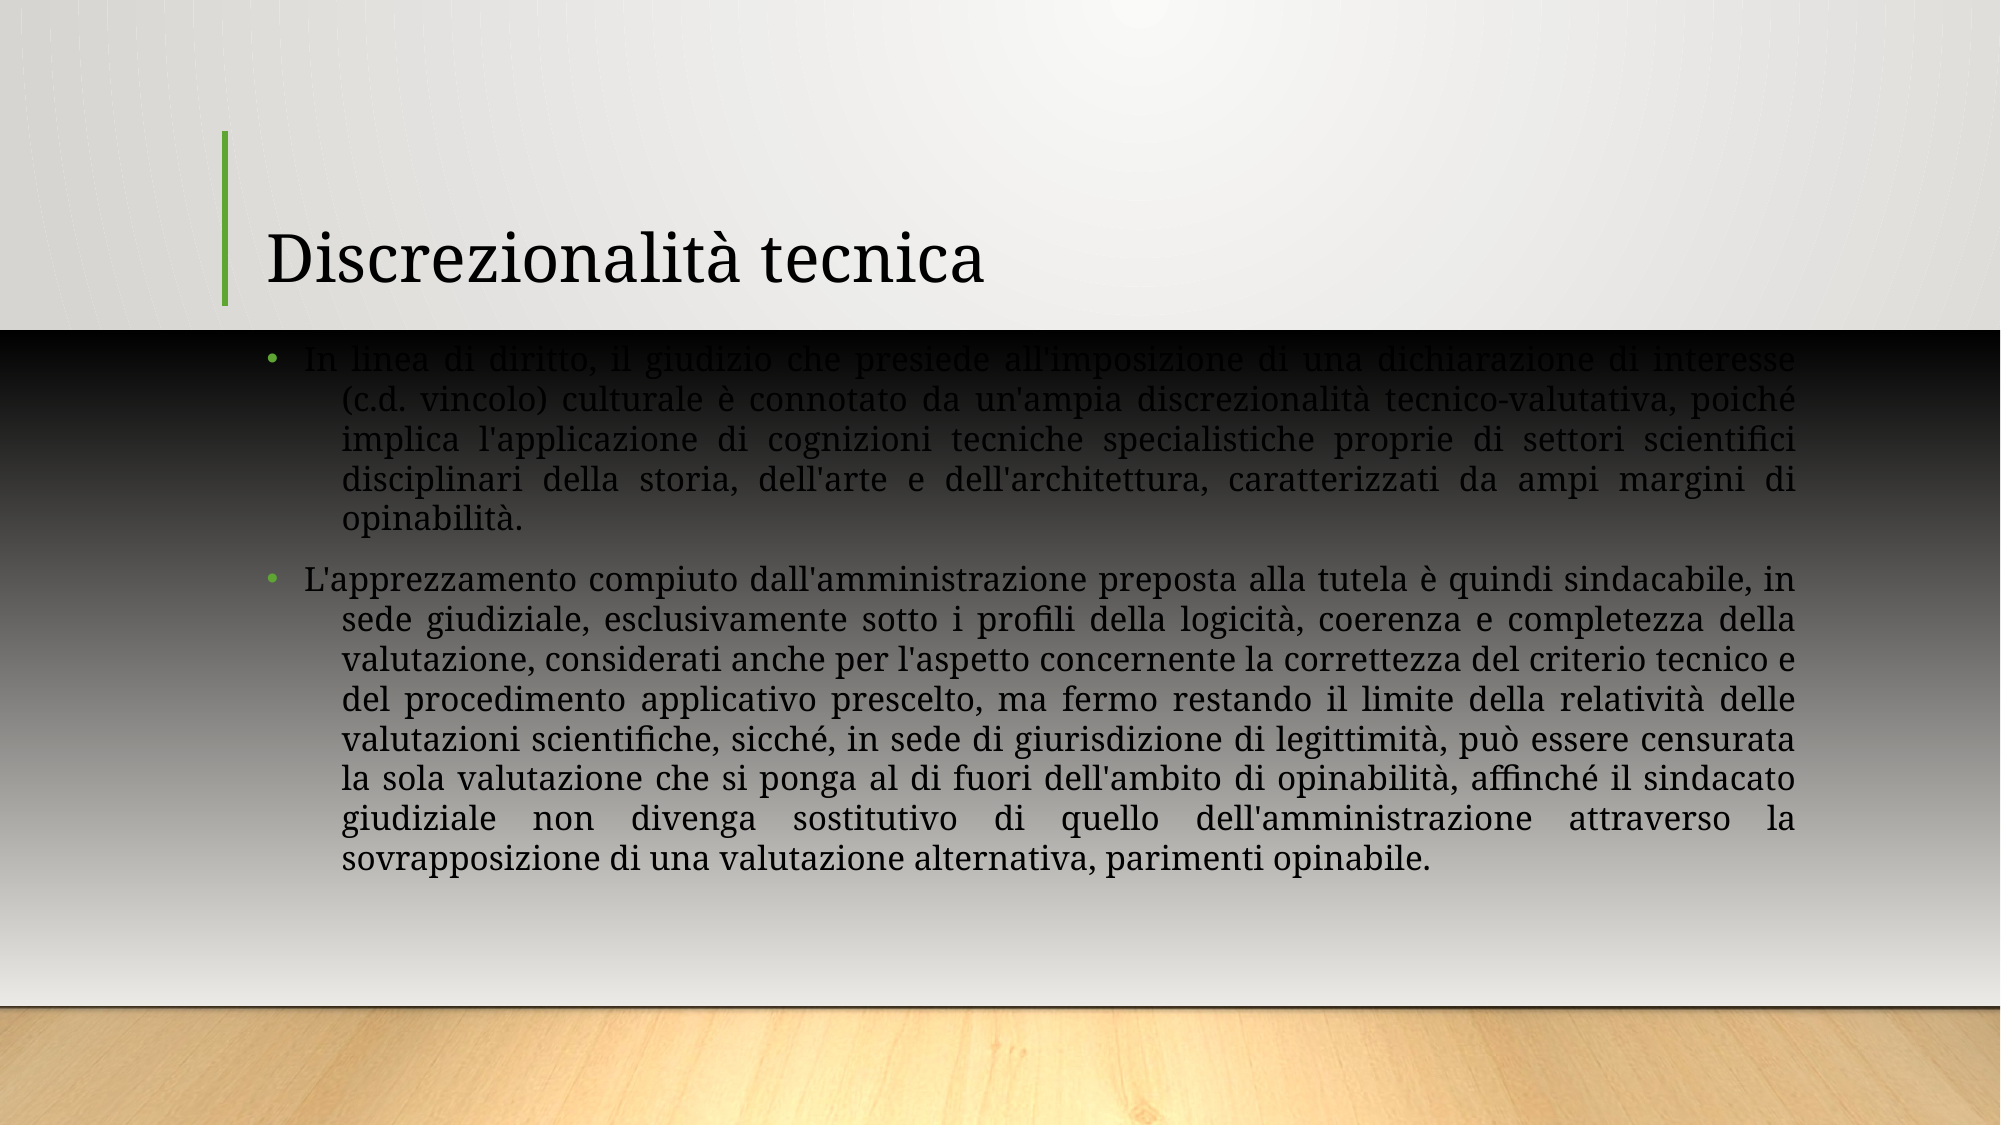

# Discrezionalità tecnica
In linea di diritto, il giudizio che presiede all'imposizione di una dichiarazione di interesse (c.d. vincolo) culturale è connotato da un'ampia discrezionalità tecnico-valutativa, poiché implica l'applicazione di cognizioni tecniche specialistiche proprie di settori scientifici disciplinari della storia, dell'arte e dell'architettura, caratterizzati da ampi margini di opinabilità.
L'apprezzamento compiuto dall'amministrazione preposta alla tutela è quindi sindacabile, in sede giudiziale, esclusivamente sotto i profili della logicità, coerenza e completezza della valutazione, considerati anche per l'aspetto concernente la correttezza del criterio tecnico e del procedimento applicativo prescelto, ma fermo restando il limite della relatività delle valutazioni scientifiche, sicché, in sede di giurisdizione di legittimità, può essere censurata la sola valutazione che si ponga al di fuori dell'ambito di opinabilità, affinché il sindacato giudiziale non divenga sostitutivo di quello dell'amministrazione attraverso la sovrapposizione di una valutazione alternativa, parimenti opinabile.